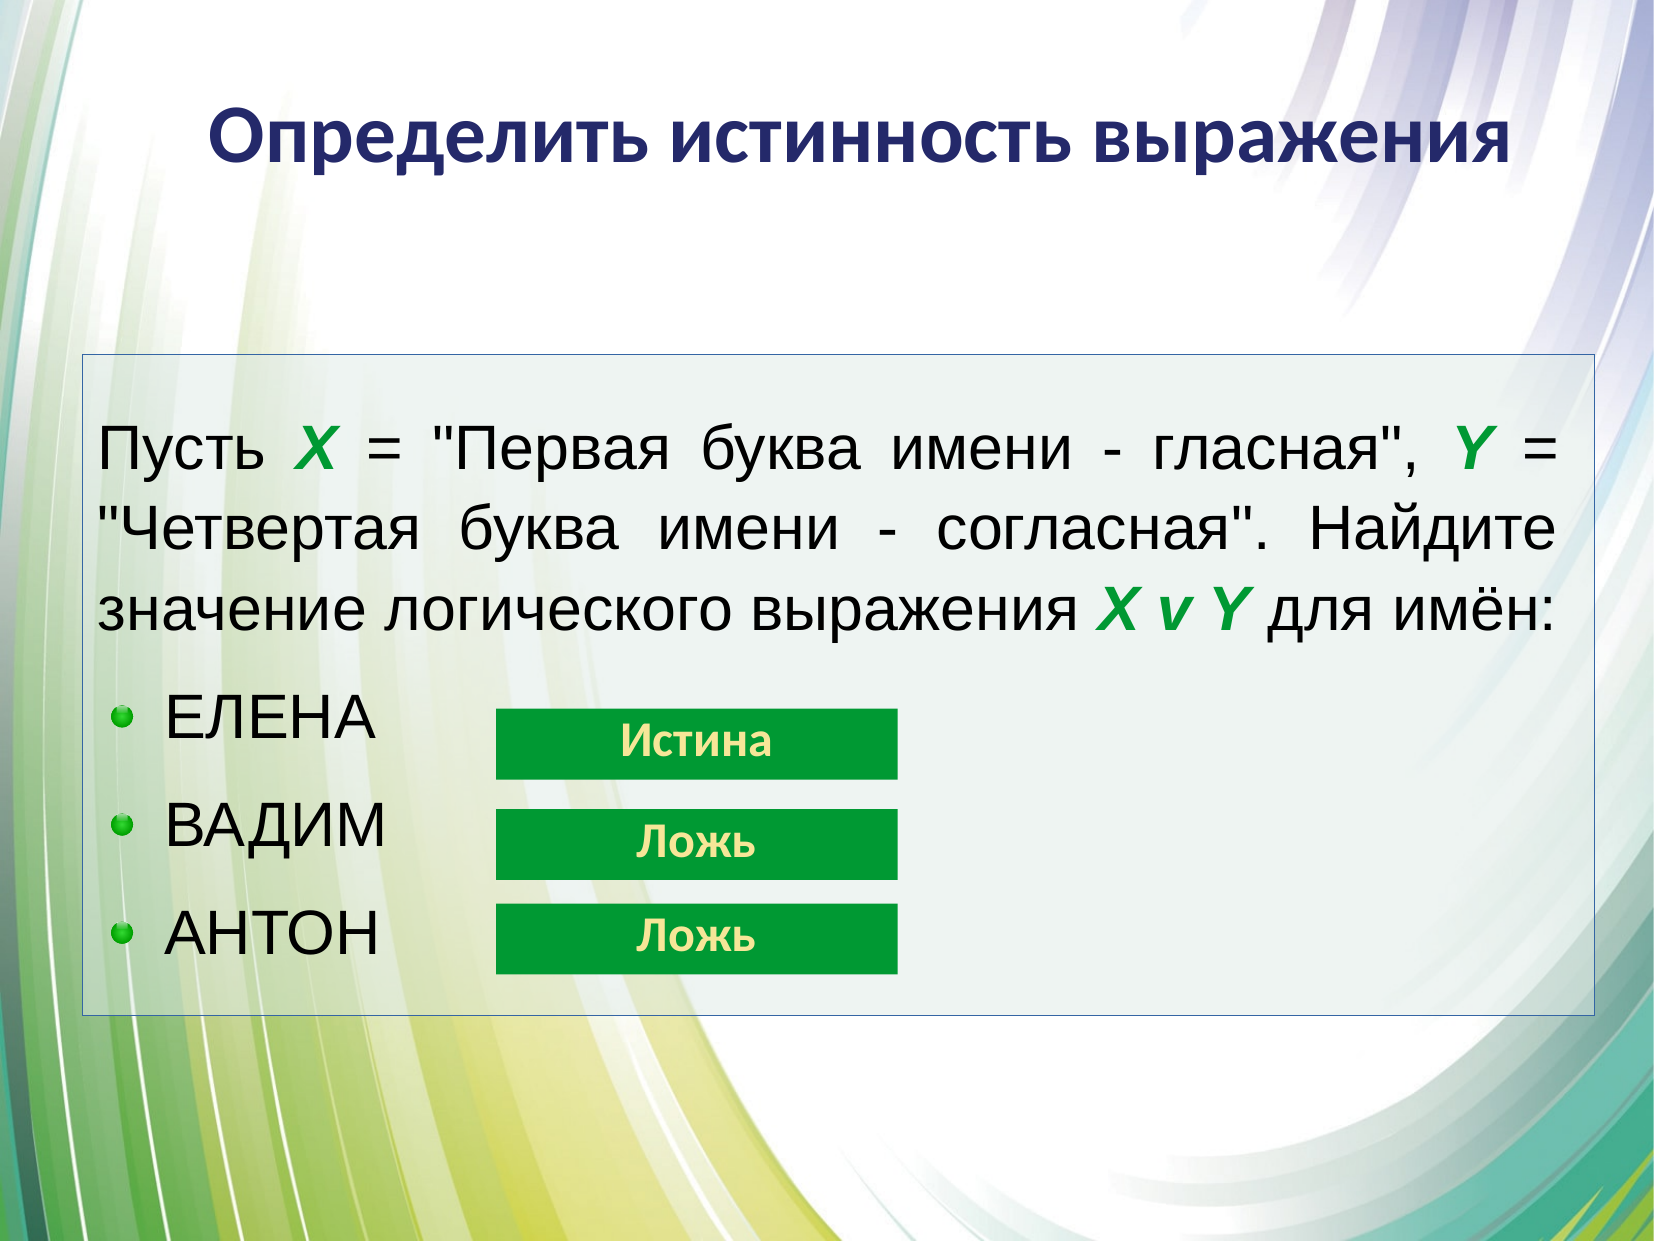

# Определить истинность выражения
Пусть Х = "Первая буква имени - гласная", Y = "Четвертая буква имени - согласная". Найдите значение логического выражения X v Y для имён:
ЕЛЕНА
ВАДИМ
АНТОН
Истина
Ложь
Ложь